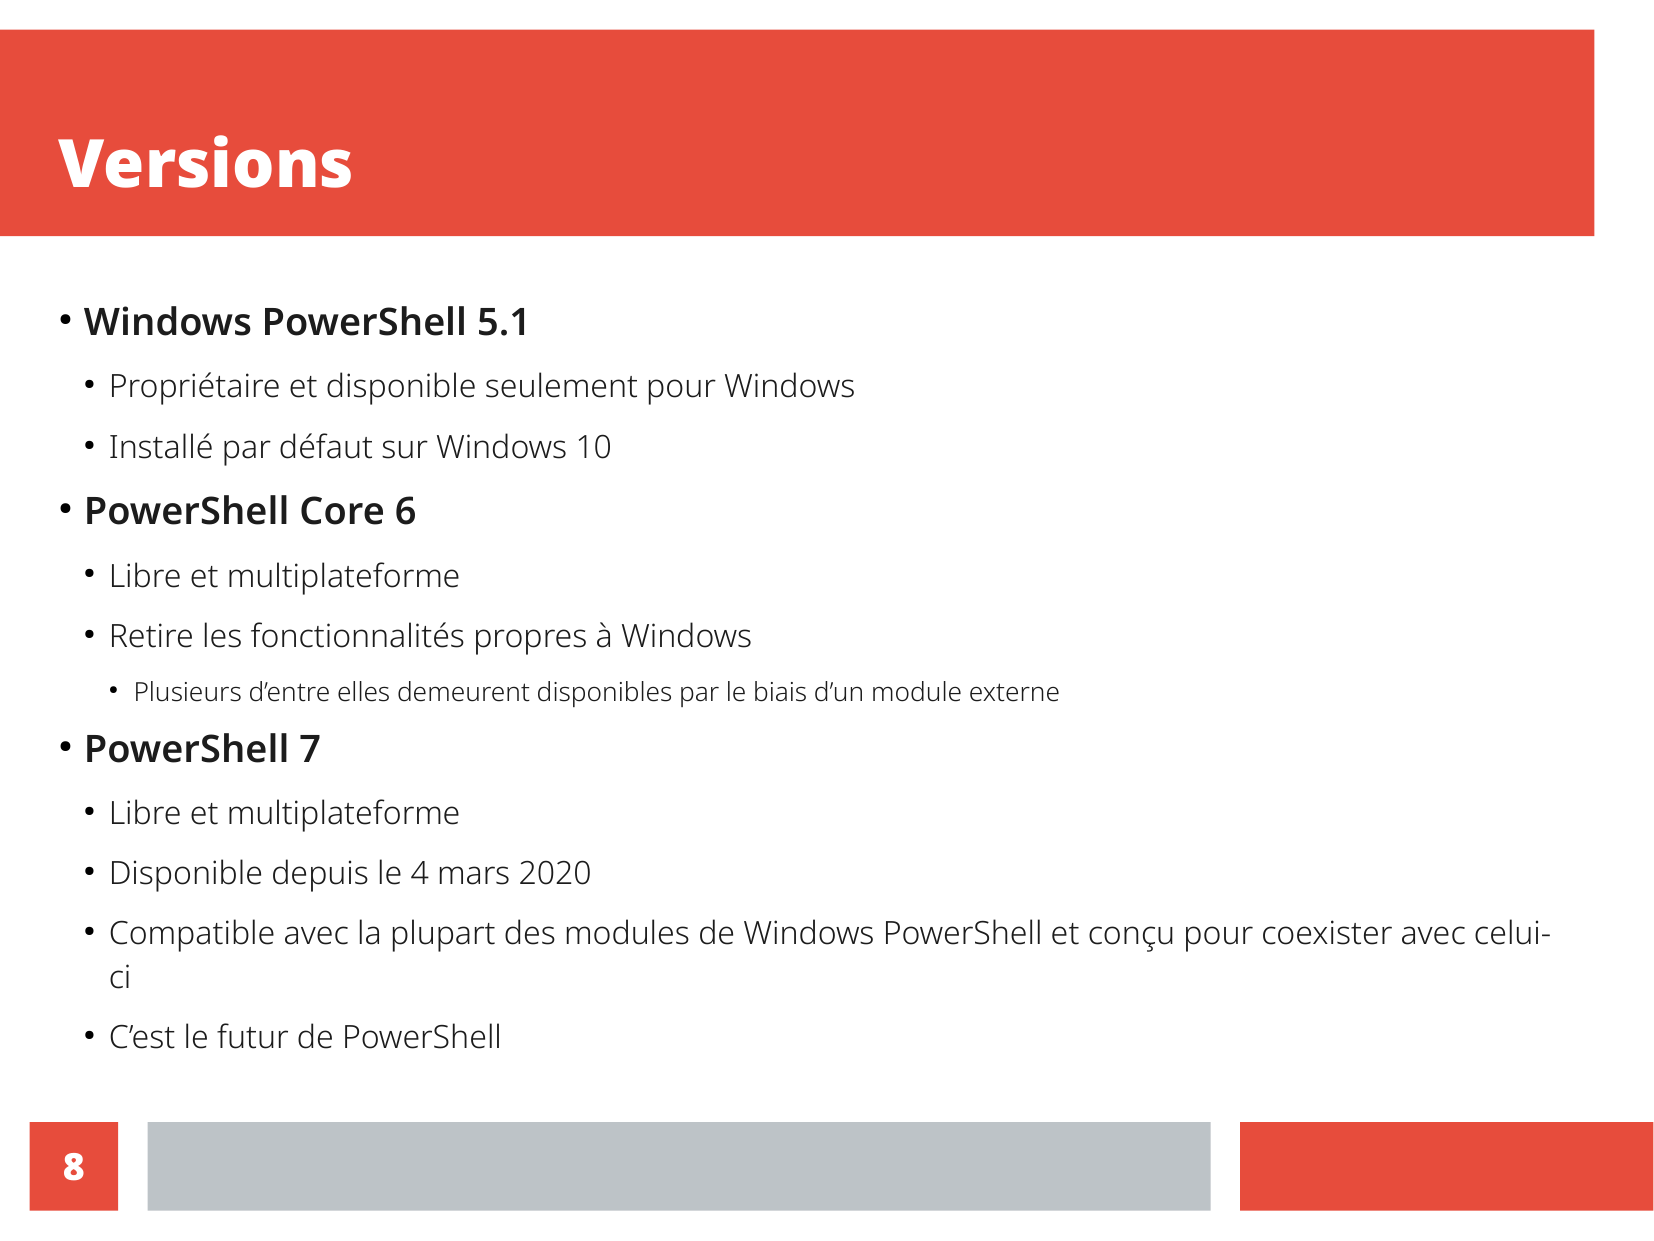

# Versions
Windows PowerShell 5.1
Propriétaire et disponible seulement pour Windows
Installé par défaut sur Windows 10
PowerShell Core 6
Libre et multiplateforme
Retire les fonctionnalités propres à Windows
Plusieurs d’entre elles demeurent disponibles par le biais d’un module externe
PowerShell 7
Libre et multiplateforme
Disponible depuis le 4 mars 2020
Compatible avec la plupart des modules de Windows PowerShell et conçu pour coexister avec celui-ci
C’est le futur de PowerShell
8